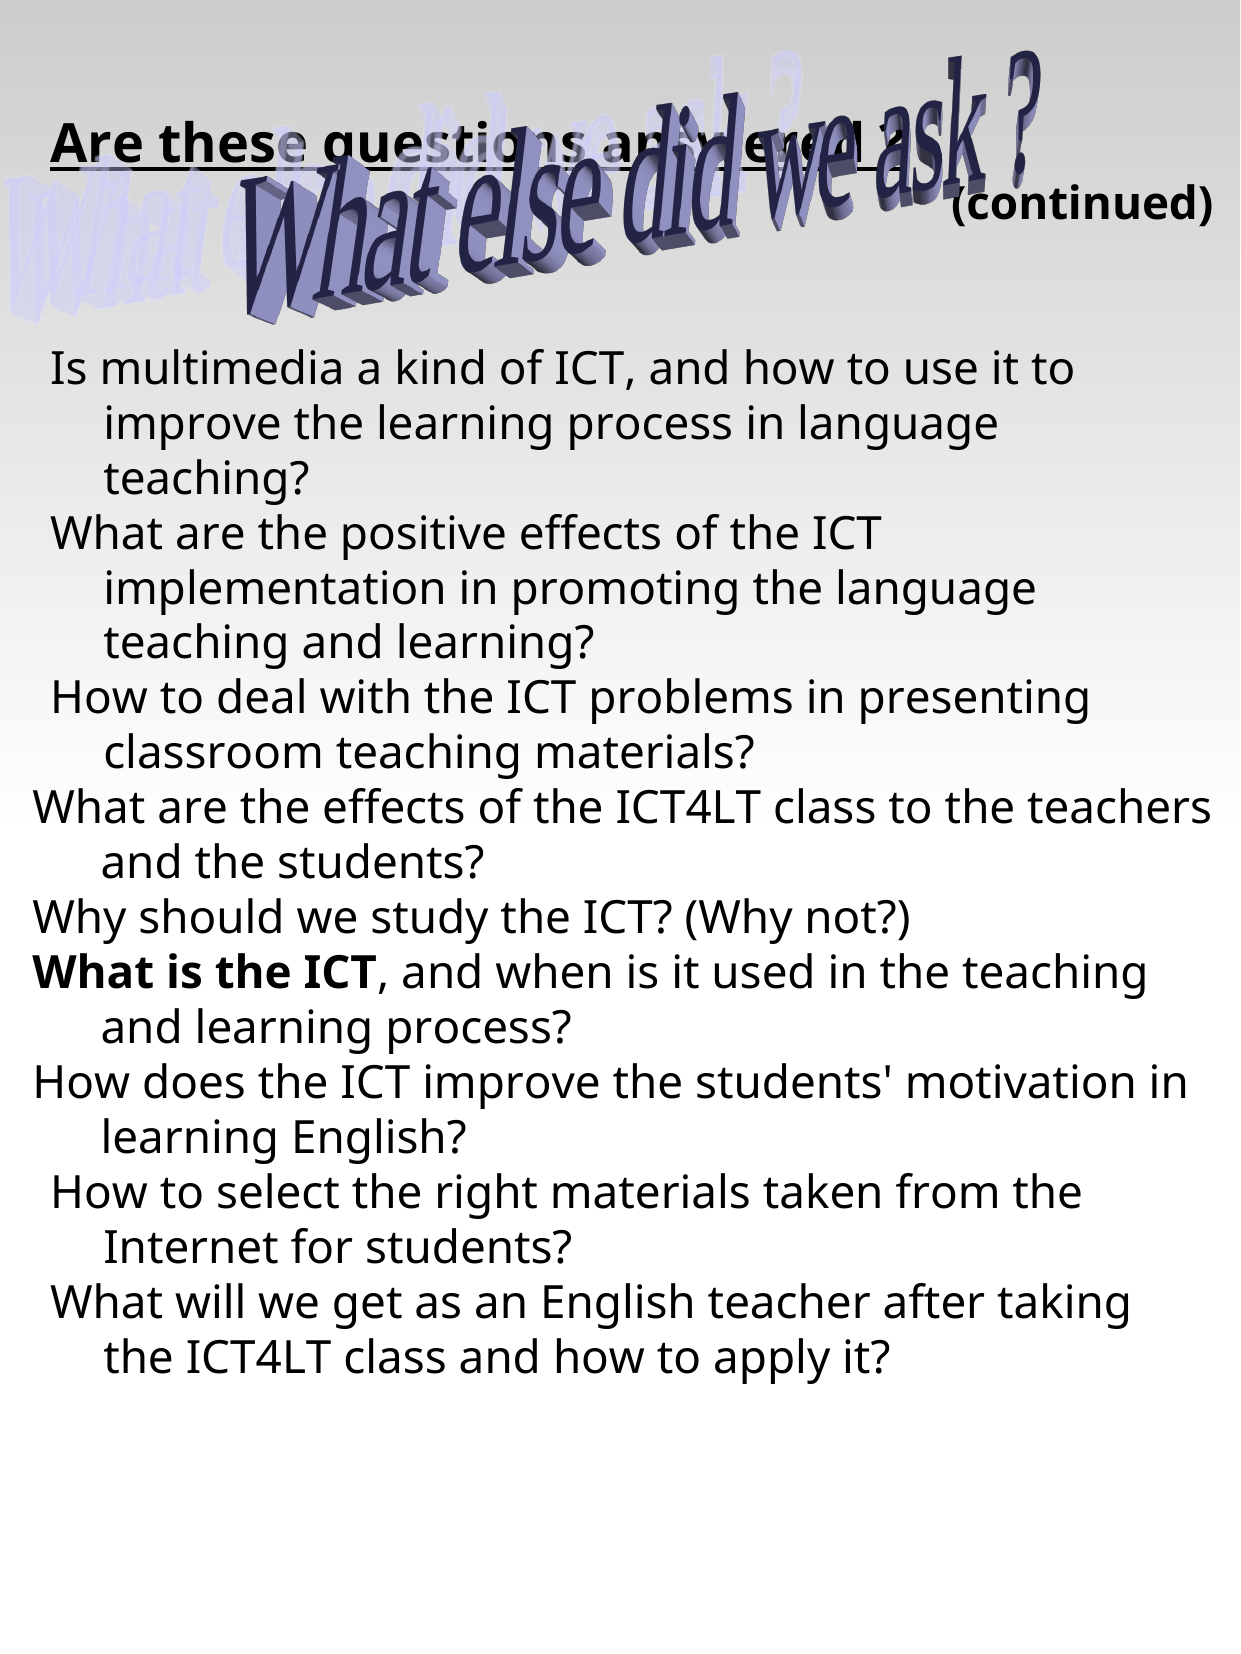

What else did we ask ?
Are these questions answered ?
(continued)
Is multimedia a kind of ICT, and how to use it to improve the learning process in language teaching?
What are the positive effects of the ICT implementation in promoting the language teaching and learning?
How to deal with the ICT problems in presenting classroom teaching materials?
What are the effects of the ICT4LT class to the teachers and the students?
Why should we study the ICT? (Why not?)
What is the ICT, and when is it used in the teaching and learning process?
How does the ICT improve the students' motivation in learning English?
How to select the right materials taken from the Internet for students?
What will we get as an English teacher after taking the ICT4LT class and how to apply it?